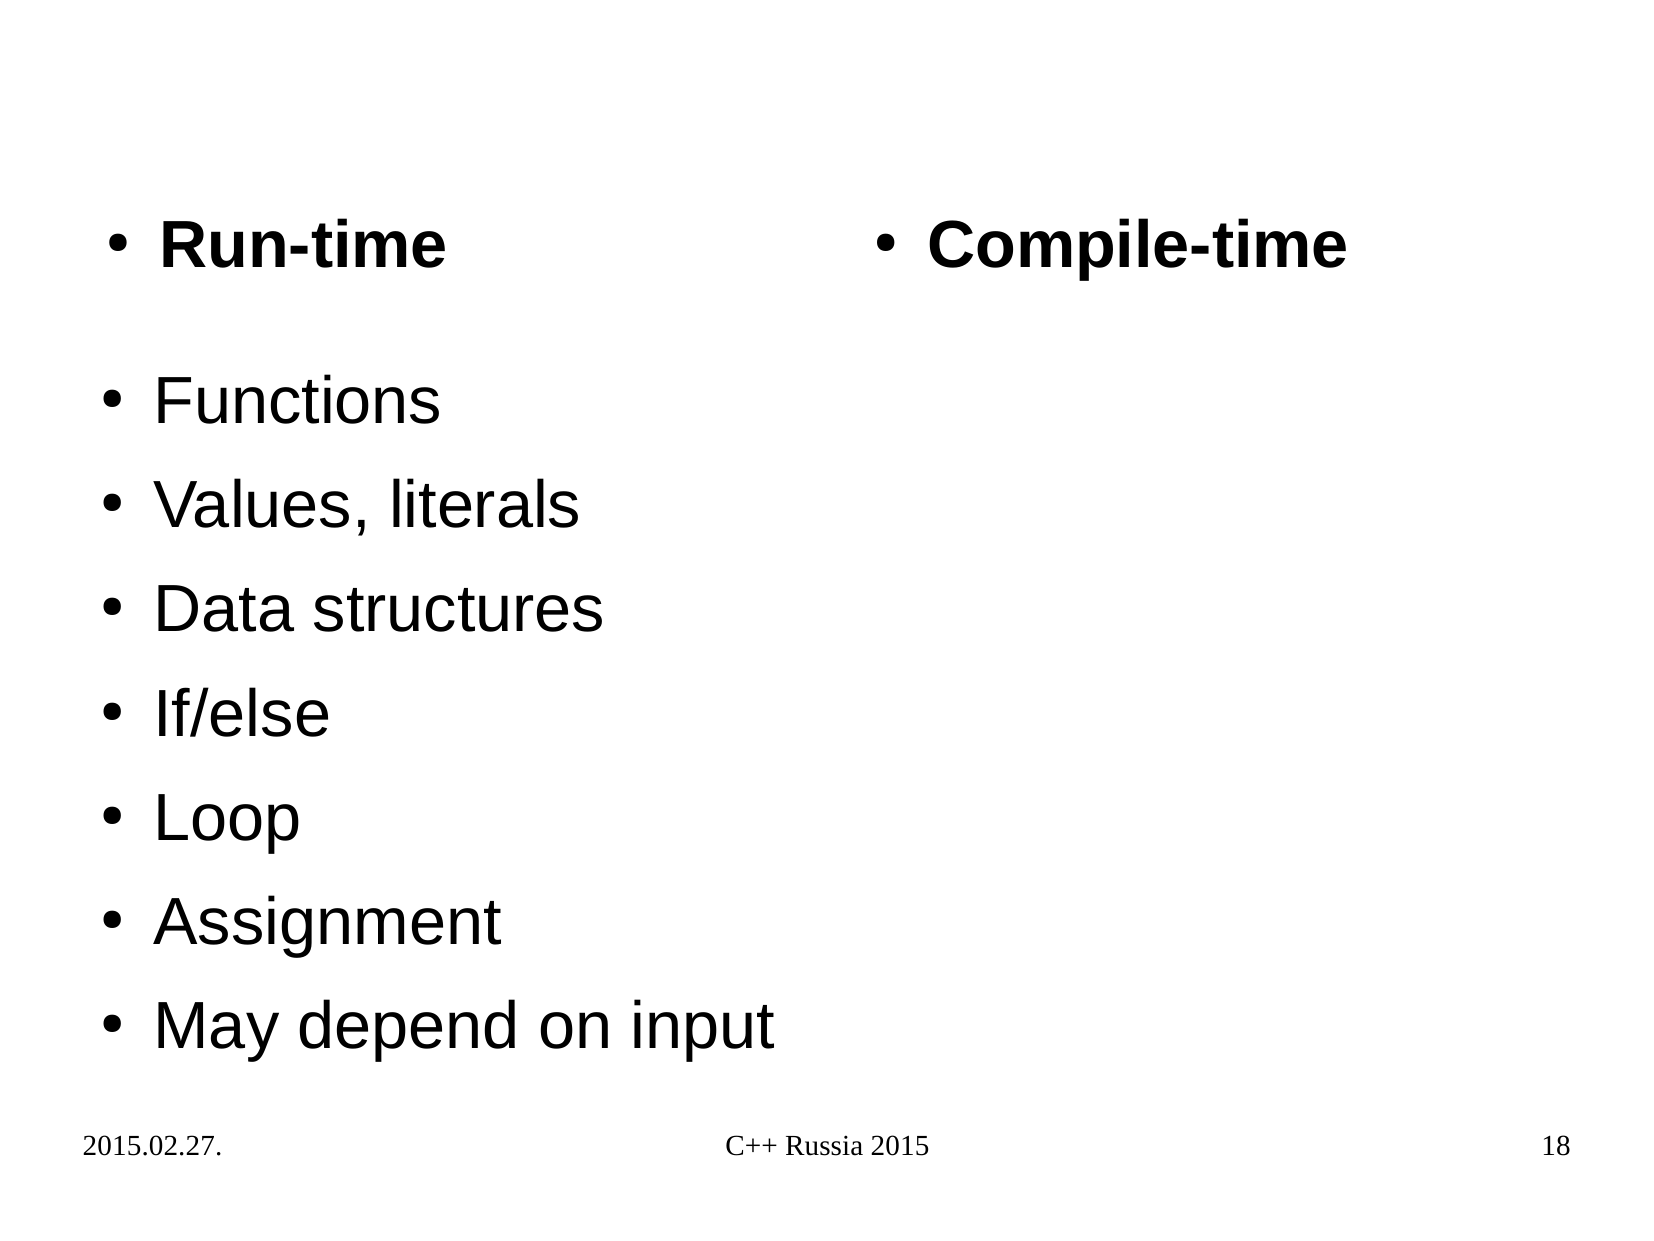

Run-time
Compile-time
# Functions
Values, literals
Data structures
If/else
Loop
Assignment
May depend on input
2015.02.27.
C++ Russia 2015
18